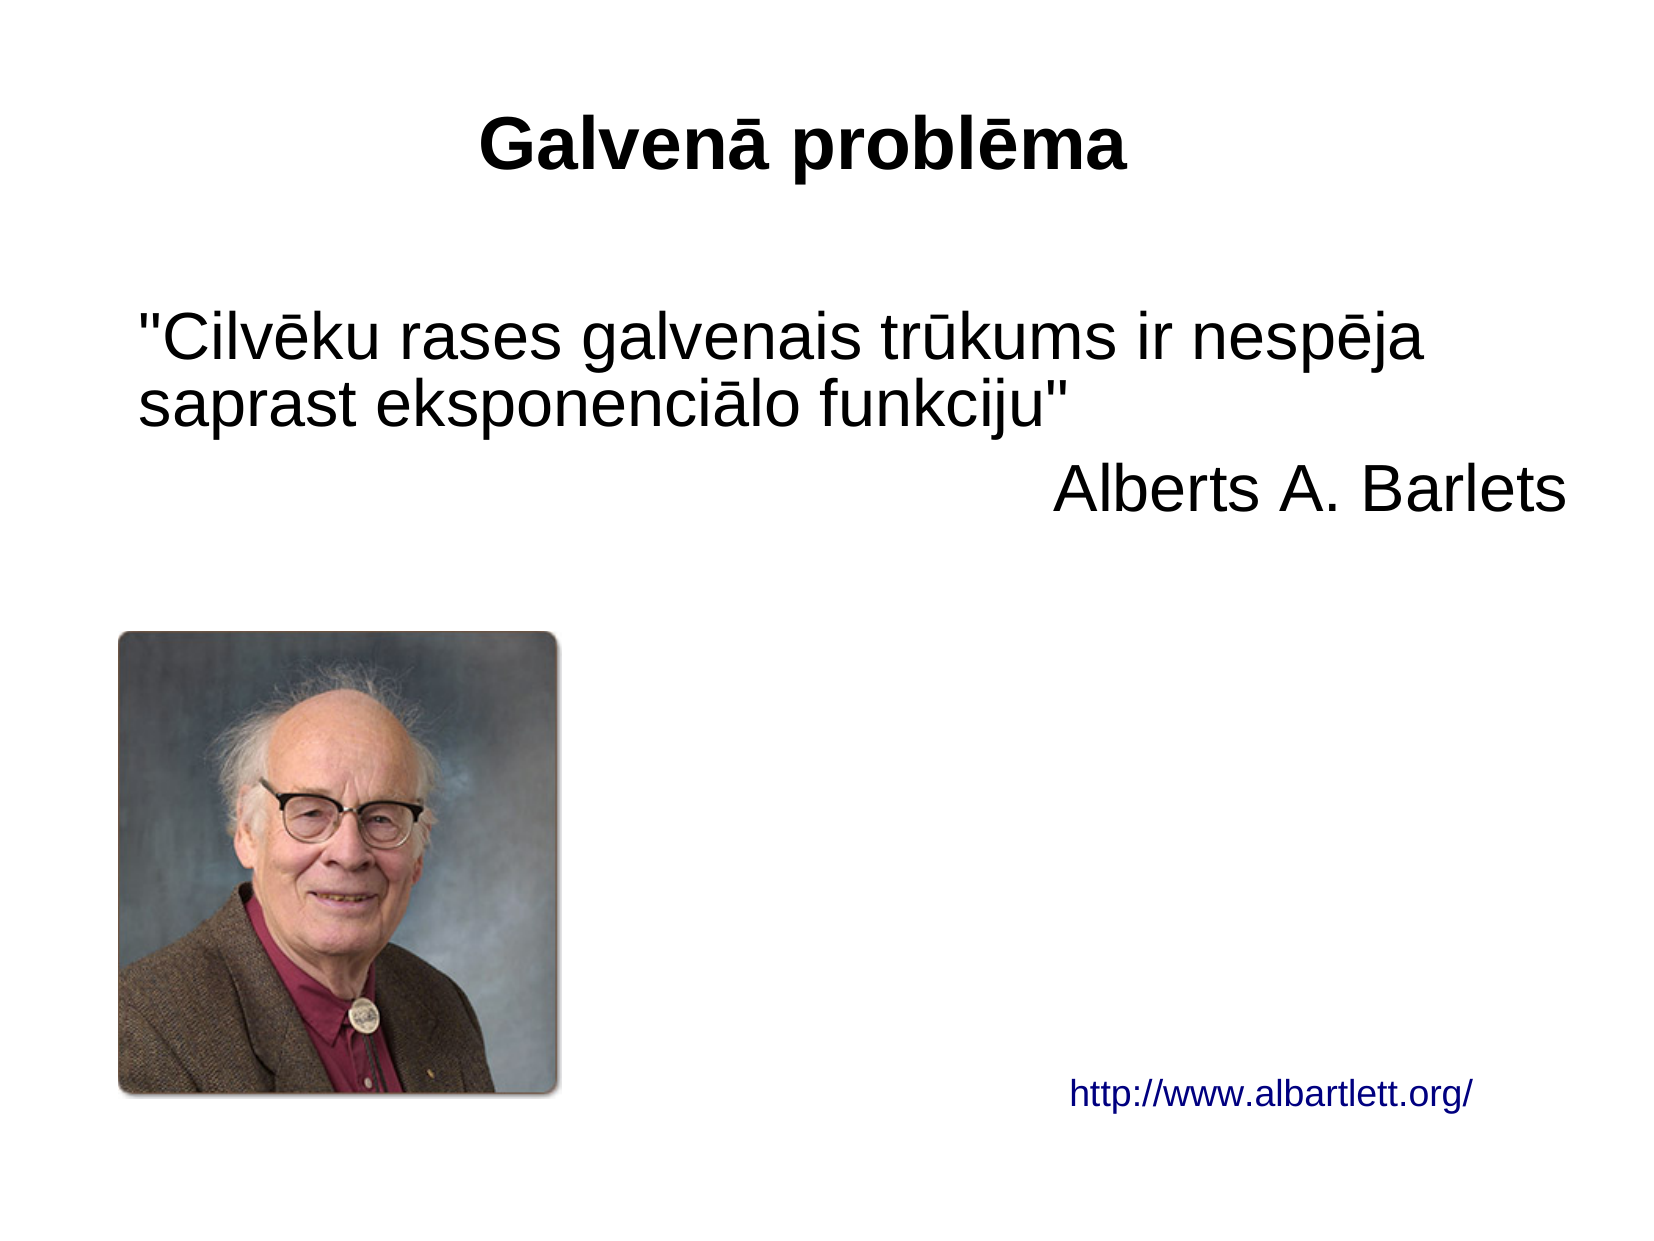

# Galvenā problēma
"Cilvēku rases galvenais trūkums ir nespēja saprast eksponenciālo funkciju"
Alberts A. Barlets
http://www.albartlett.org/